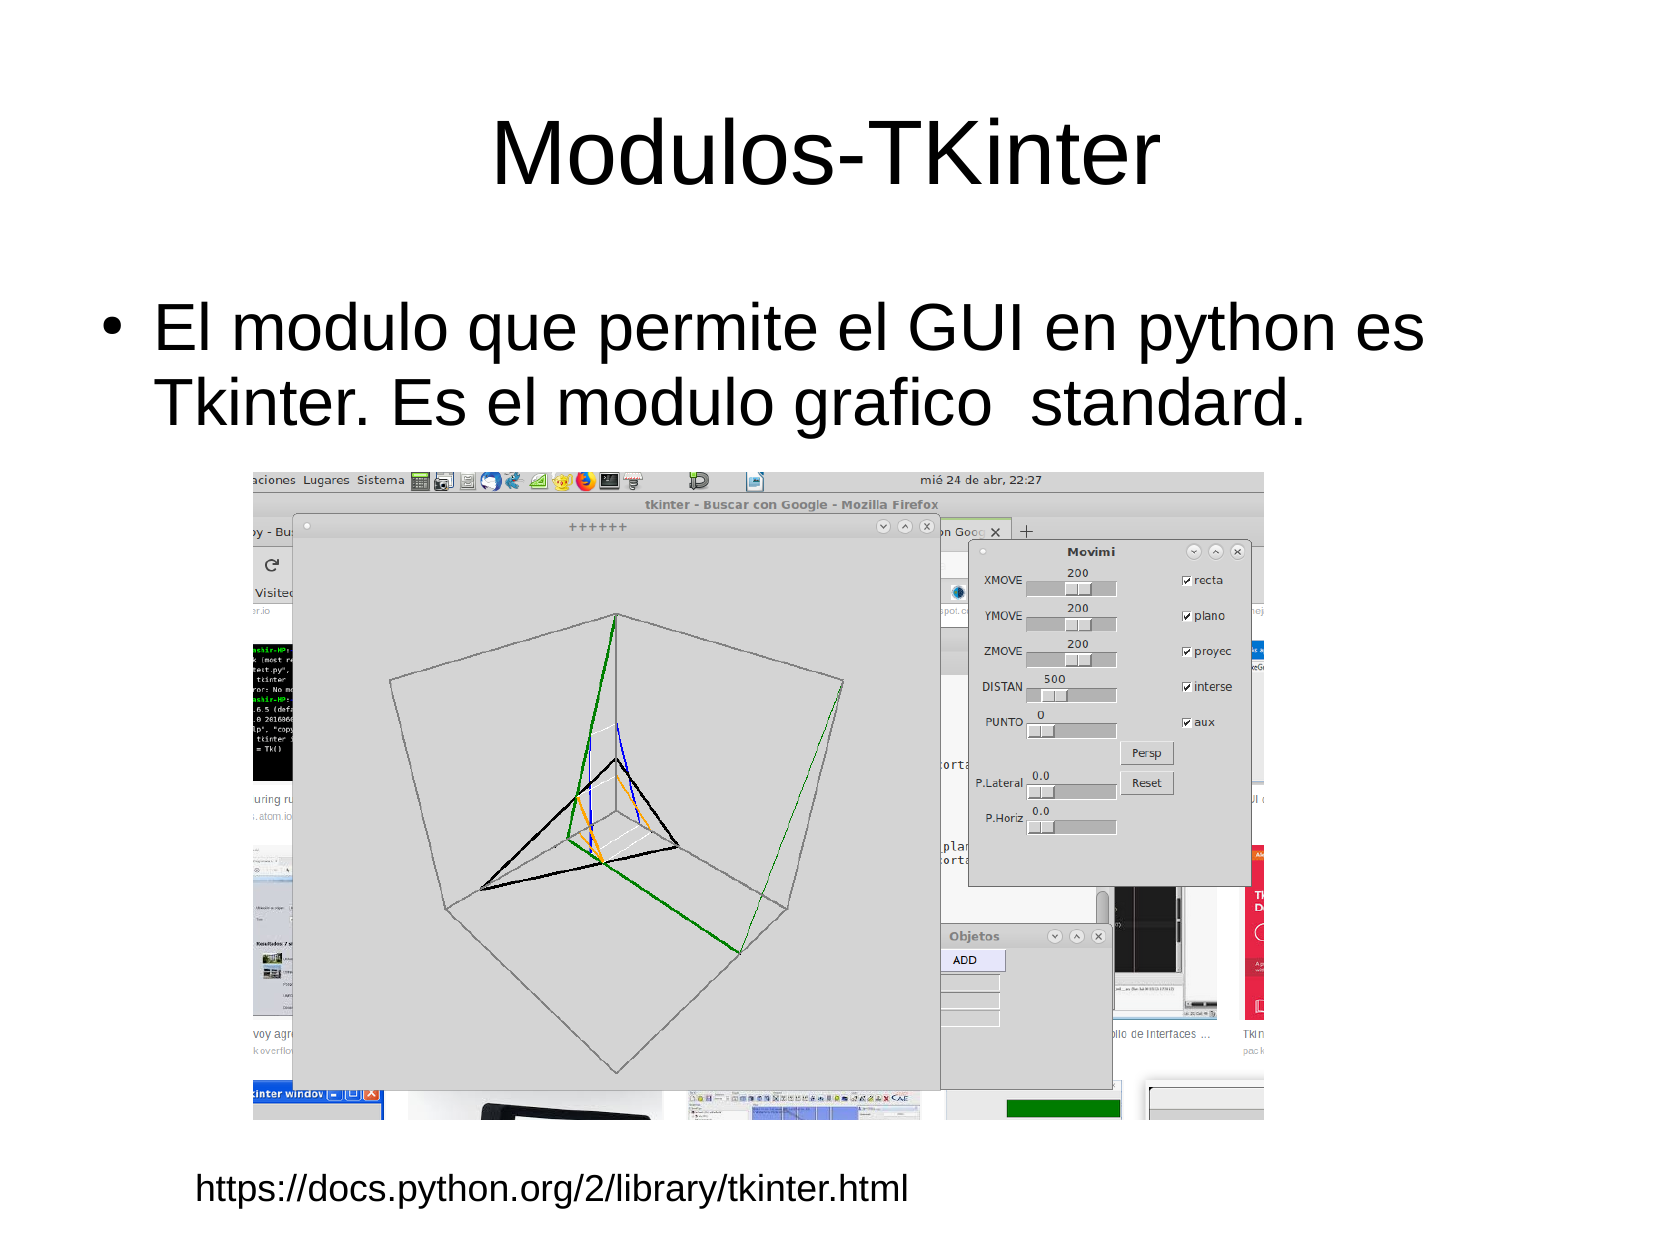

# Modulos-TKinter
El modulo que permite el GUI en python es Tkinter. Es el modulo grafico standard.
https://docs.python.org/2/library/tkinter.html